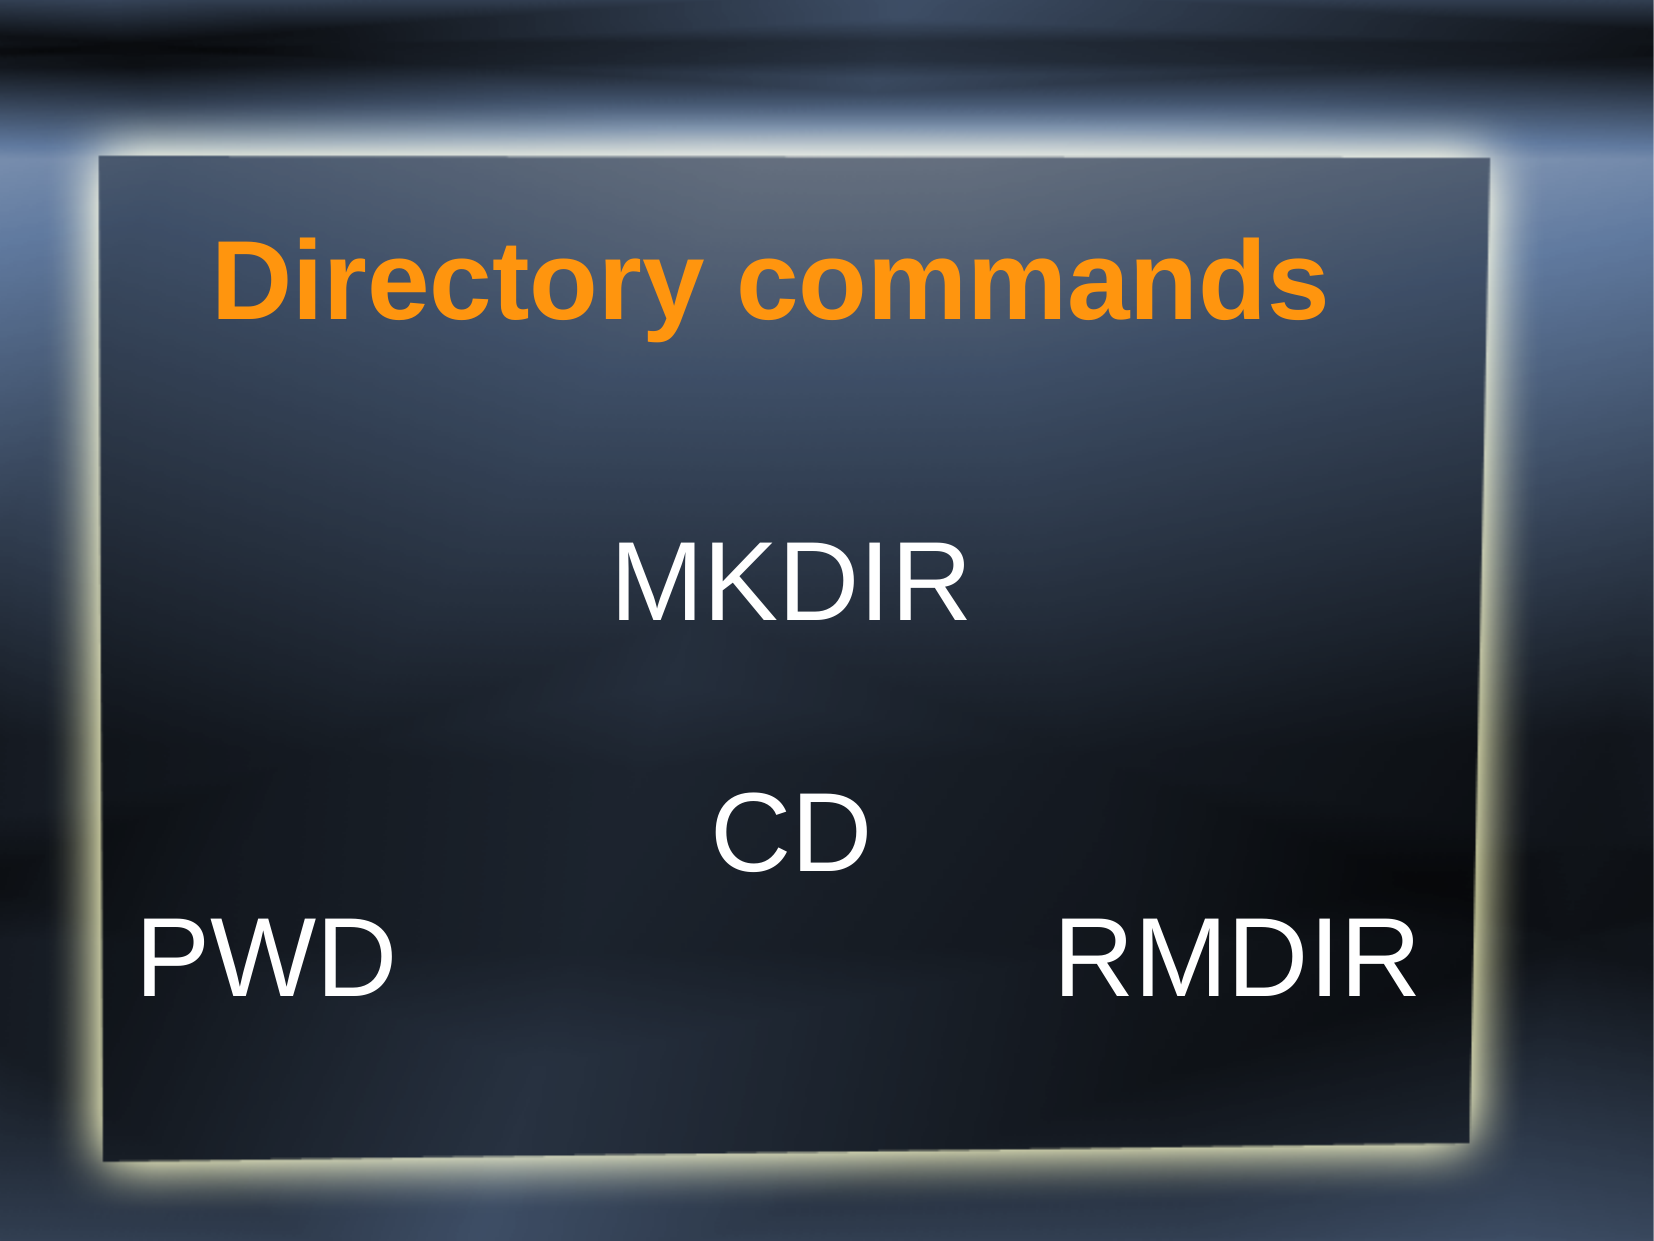

# Directory commands
MKDIR
 CD
PWD RMDIR